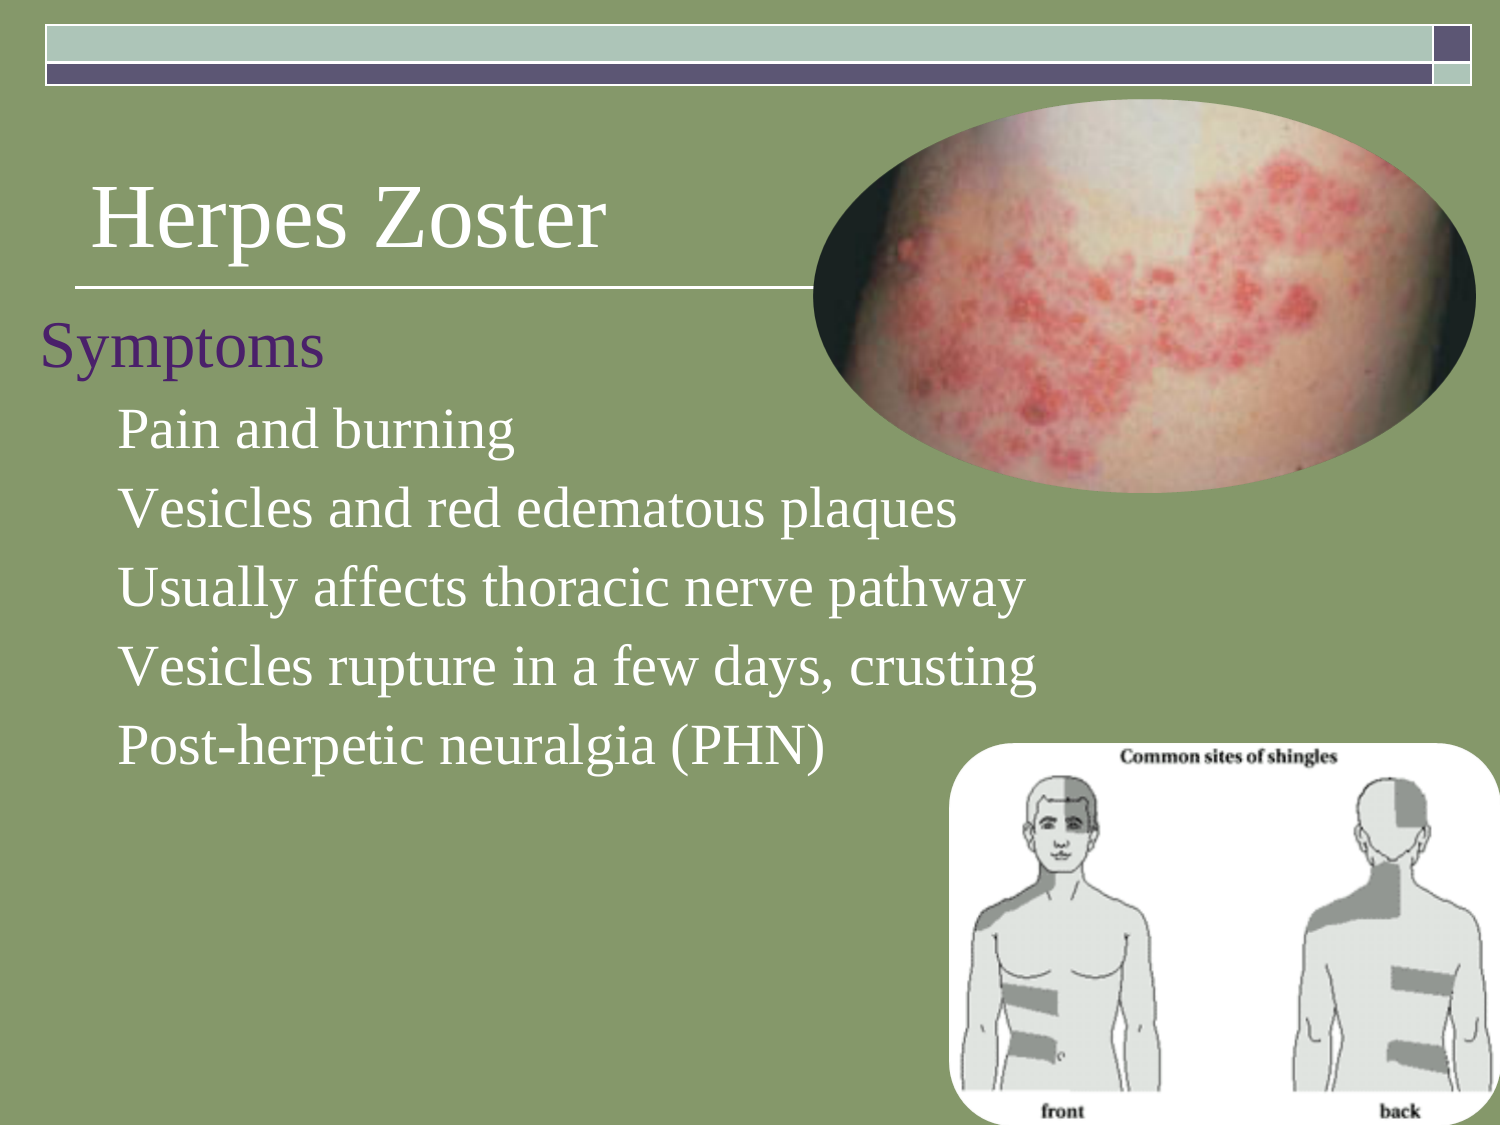

# Herpes Zoster
Symptoms
Pain and burning
Vesicles and red edematous plaques
Usually affects thoracic nerve pathway
Vesicles rupture in a few days, crusting
Post-herpetic neuralgia (PHN)